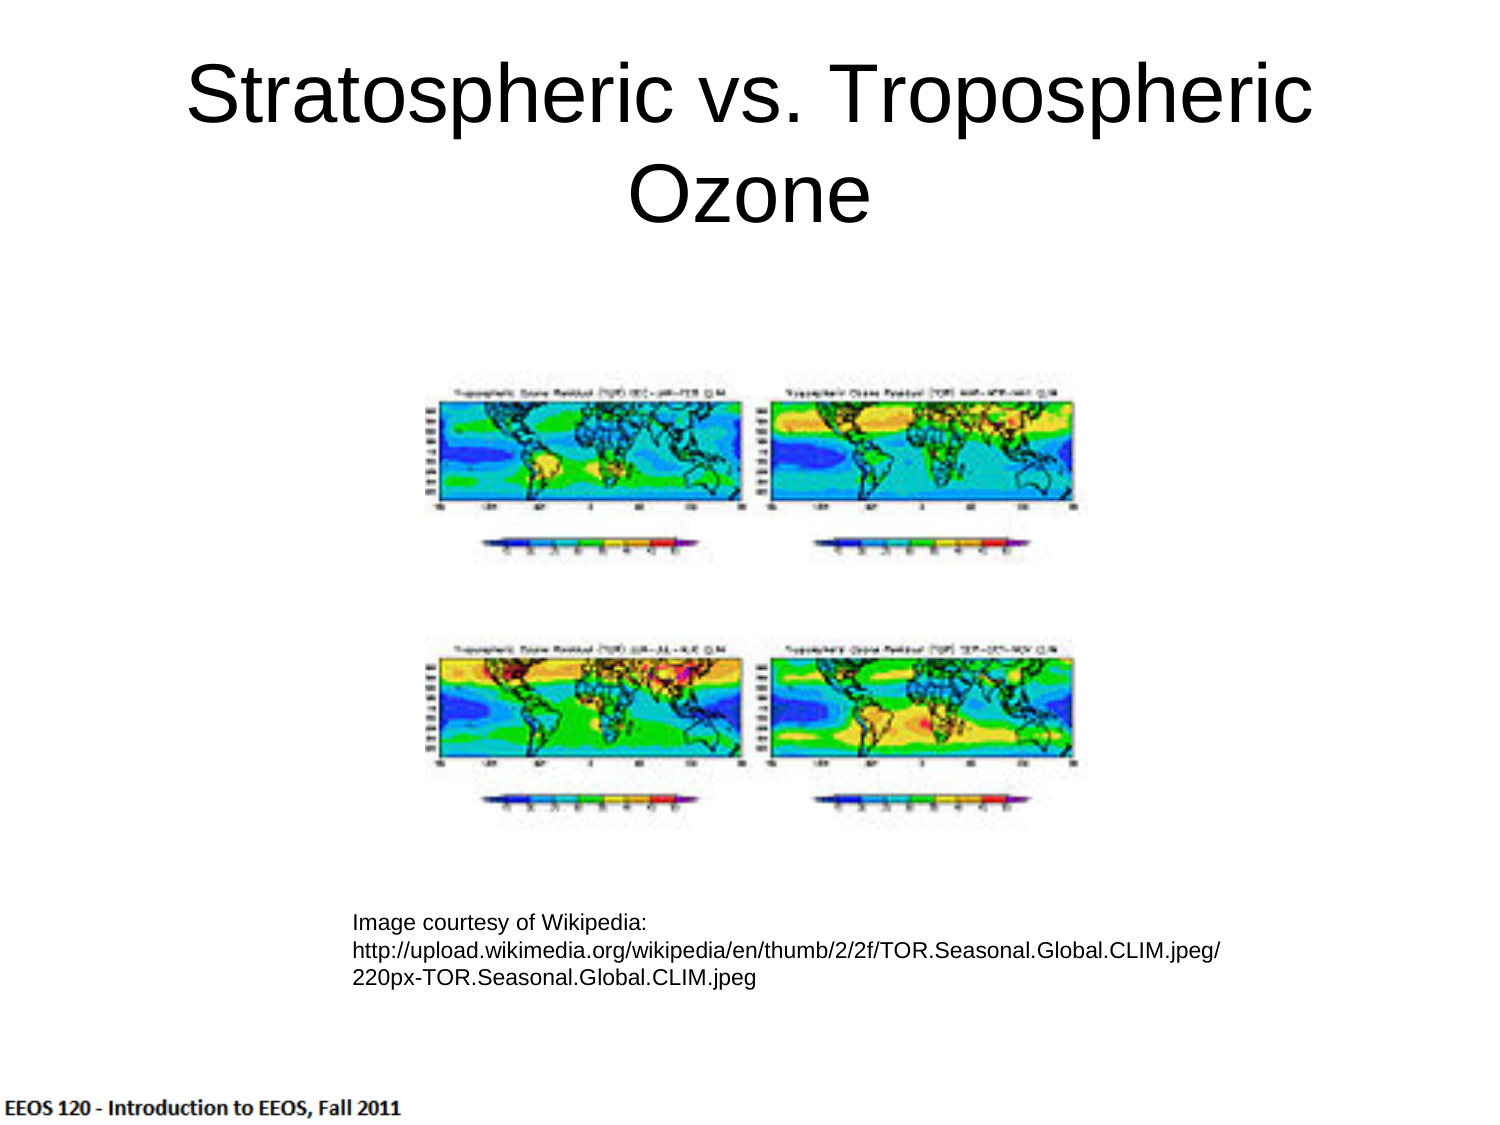

# Stratospheric vs. Tropospheric Ozone
Image courtesy of Wikipedia: http://upload.wikimedia.org/wikipedia/en/thumb/2/2f/TOR.Seasonal.Global.CLIM.jpeg/220px-TOR.Seasonal.Global.CLIM.jpeg